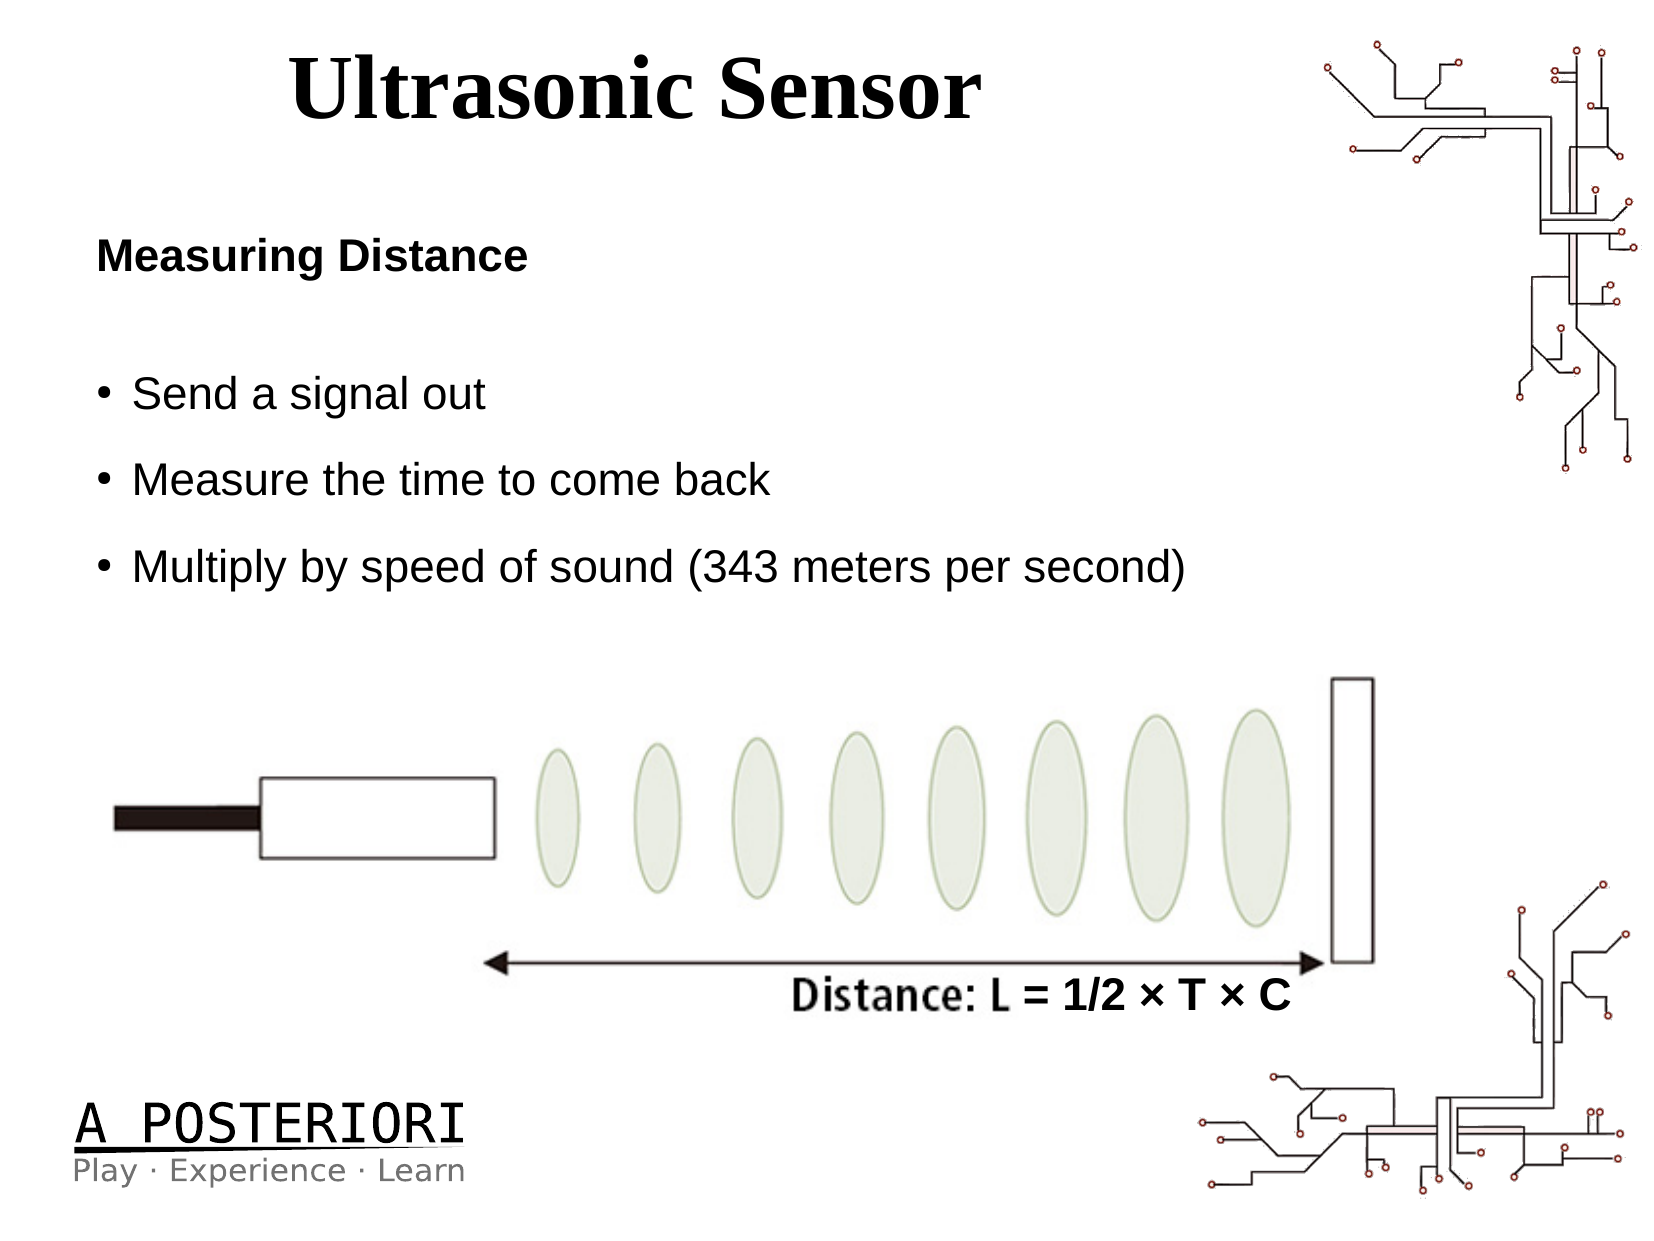

# Ultrasonic Sensor
Measuring Distance
Send a signal out
Measure the time to come back
Multiply by speed of sound (343 meters per second)
= 1/2 × T × C